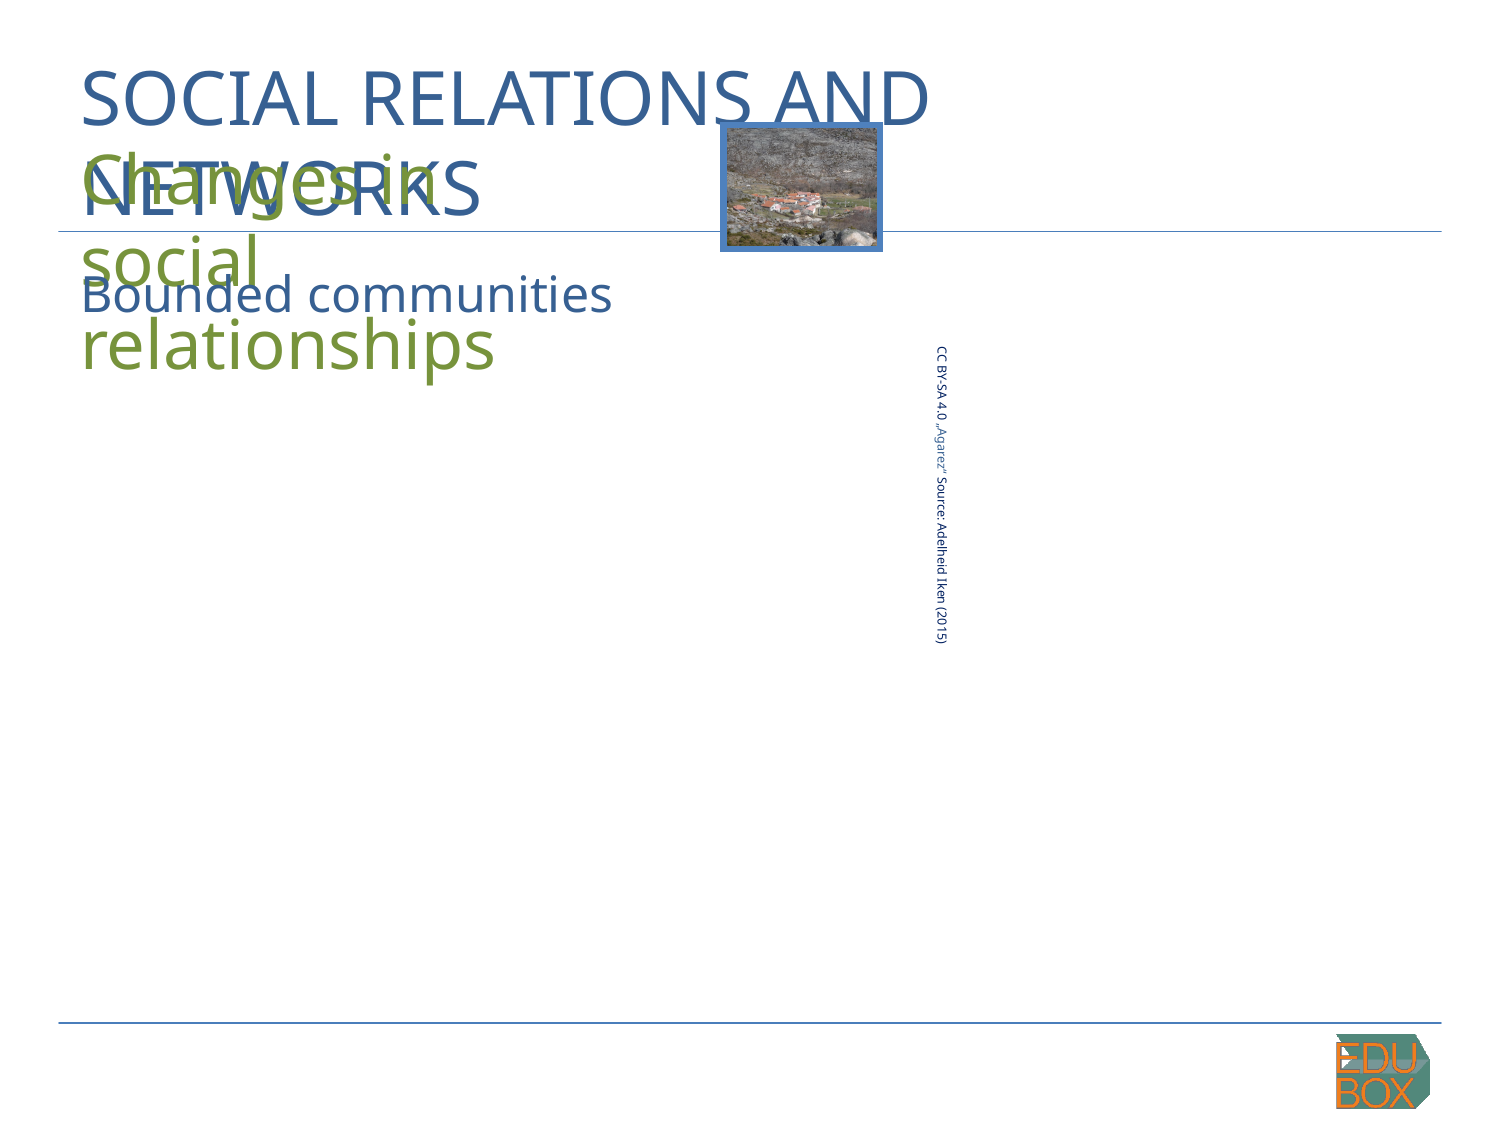

# SOCIAL RELATIONS AND NETWORKS
Changes in social relationships
Bounded communities
CC BY-SA 4.0 „Agarez“ Source: Adelheid Iken (2015)